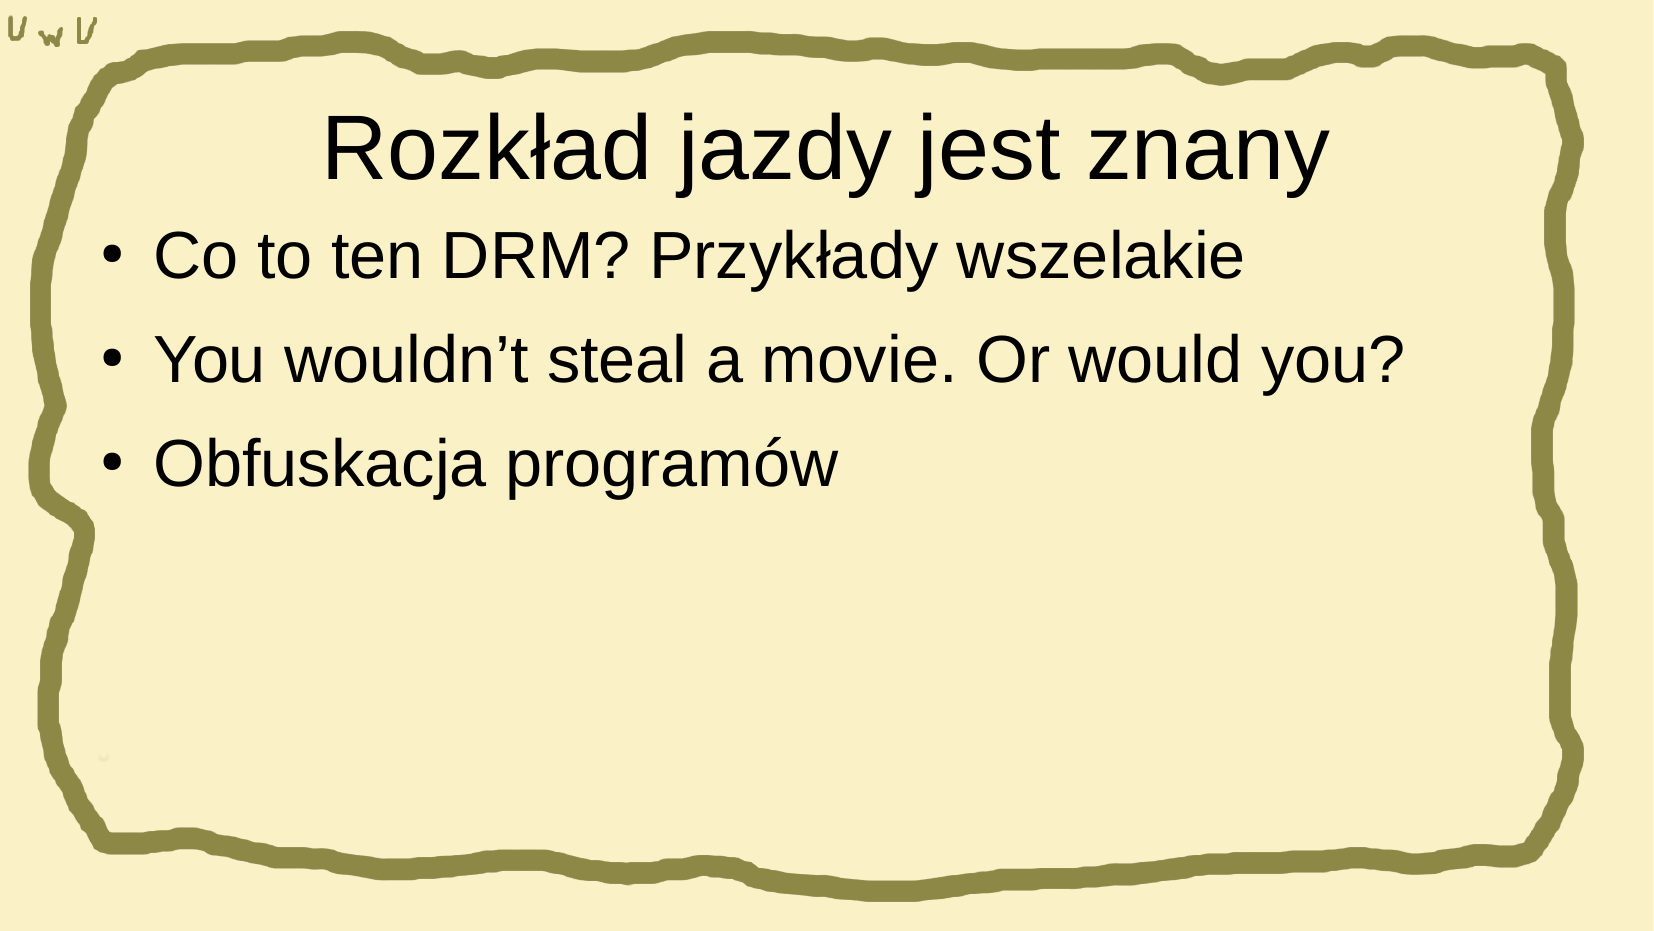

# Rozkład jazdy jest znany
Co to ten DRM? Przykłady wszelakie
You wouldn’t steal a movie. Or would you?
Obfuskacja programów